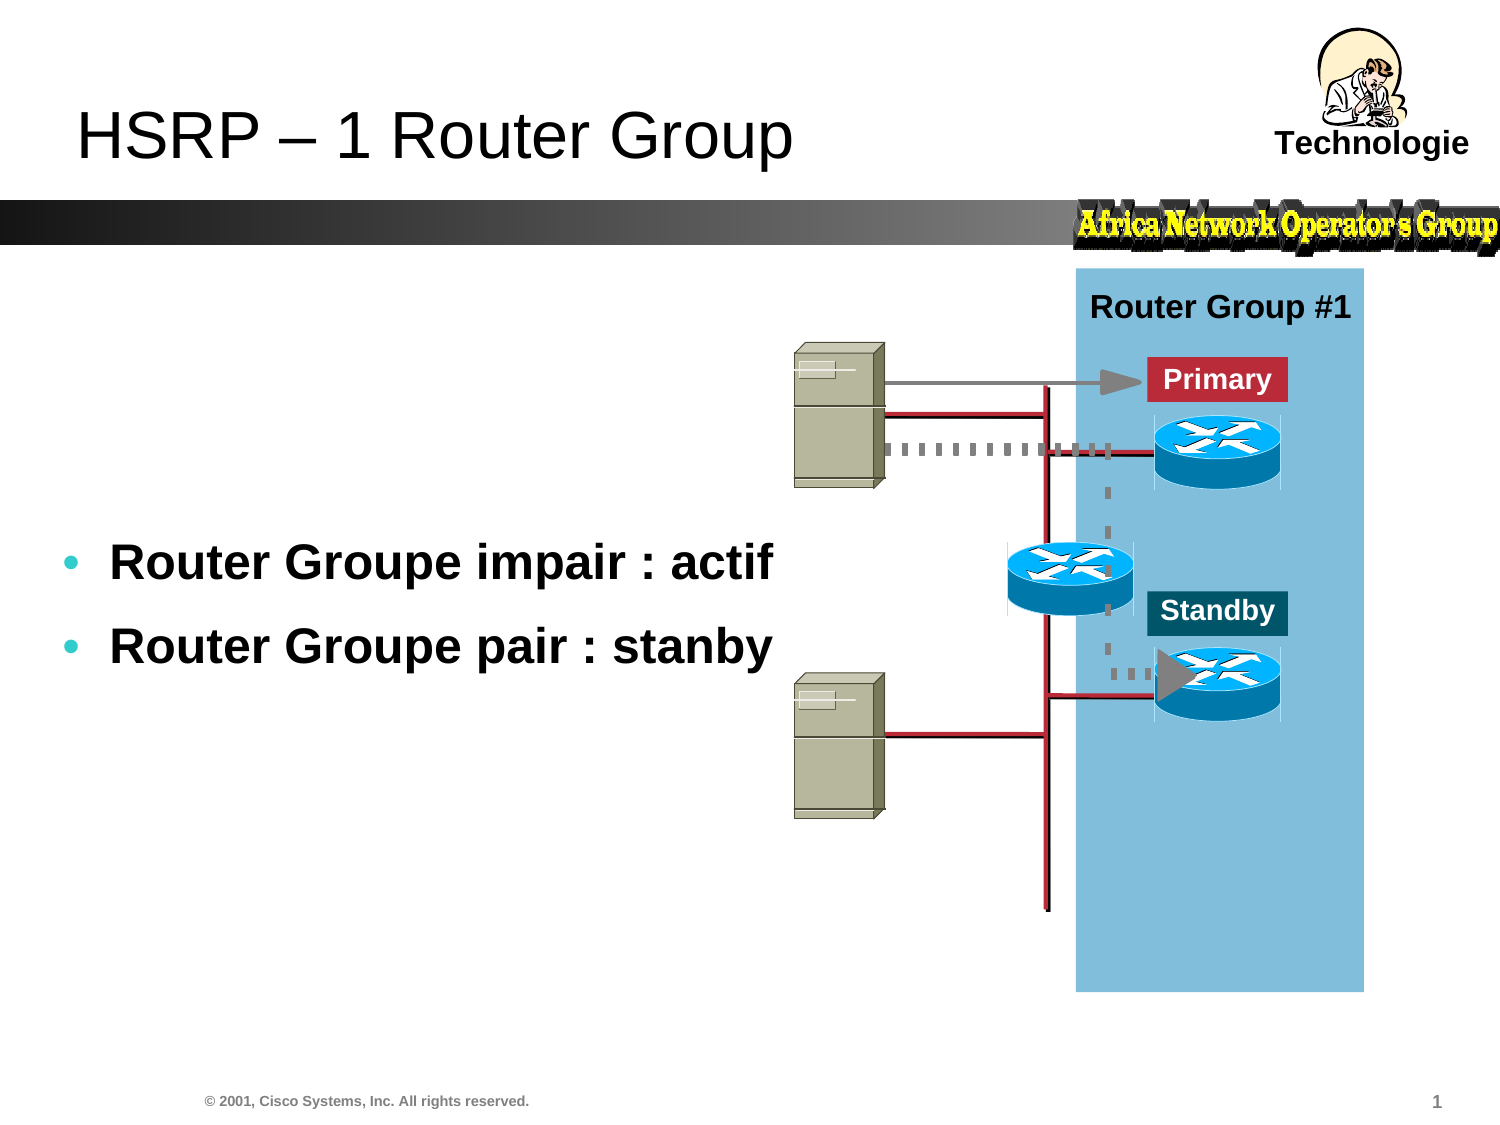

Technologie
# HSRP – 1 Router Group
Router Group #1
Router Groupe impair : actif
Router Groupe pair : stanby
Primary
Standby